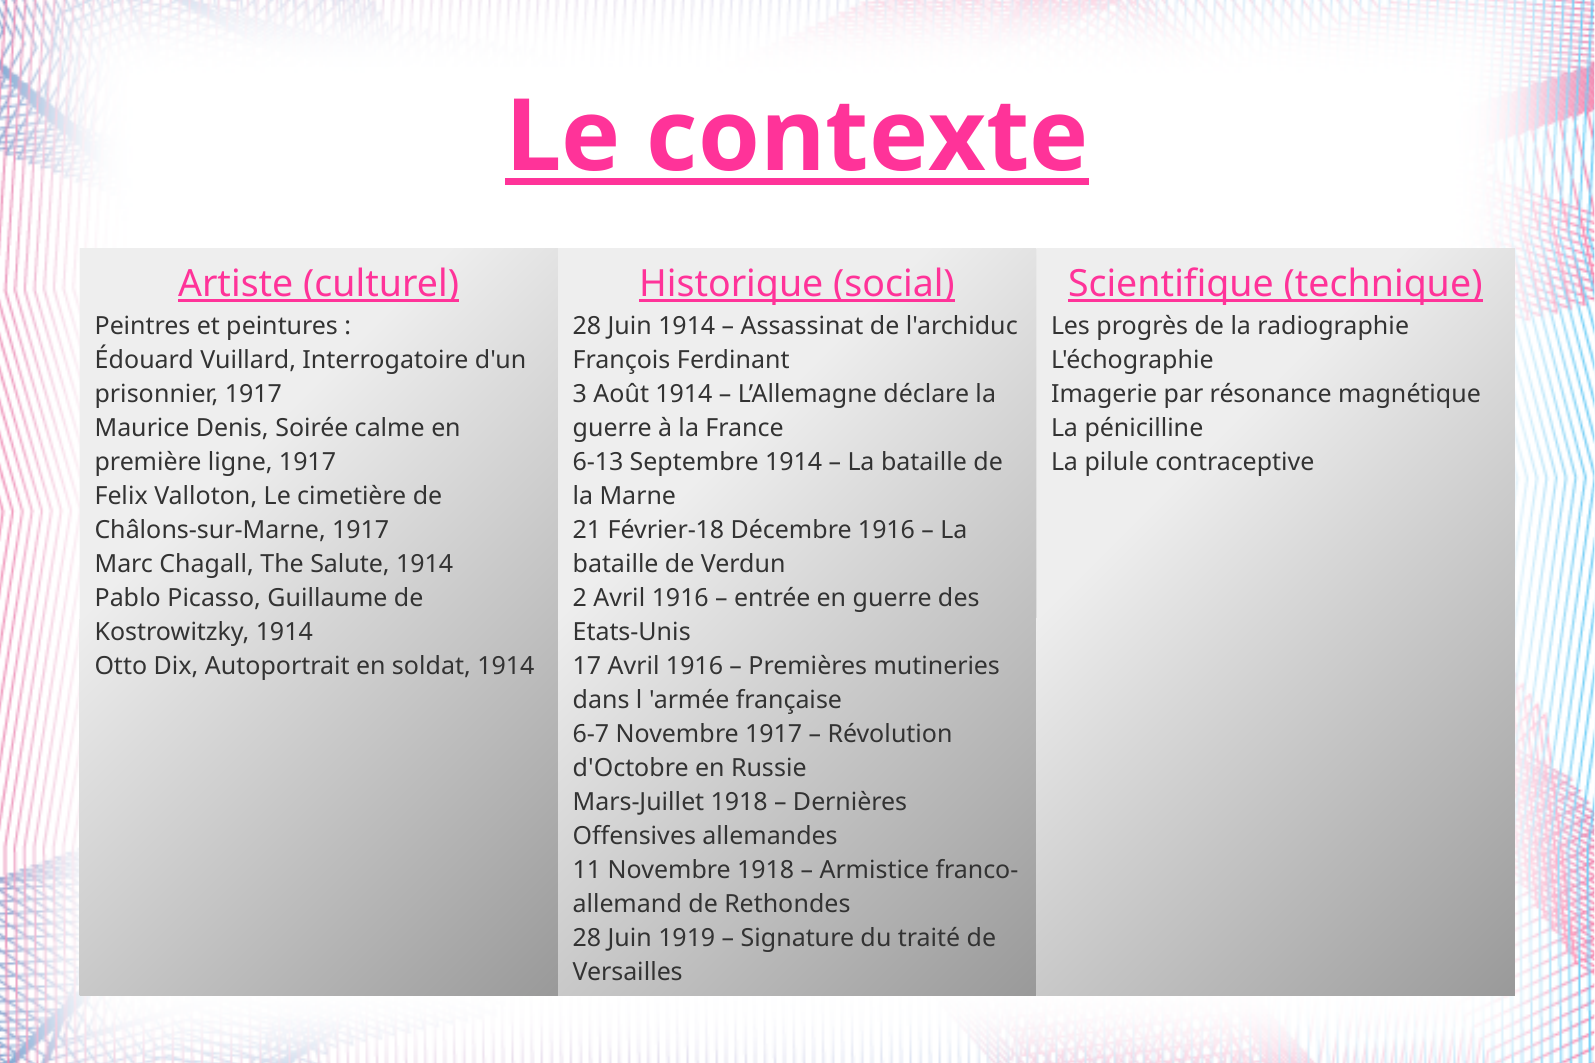

# Le contexte
| Artiste (culturel) Peintres et peintures : Édouard Vuillard, Interrogatoire d'un prisonnier, 1917 Maurice Denis, Soirée calme en première ligne, 1917 Felix Valloton, Le cimetière de Châlons-sur-Marne, 1917 Marc Chagall, The Salute, 1914 Pablo Picasso, Guillaume de Kostrowitzky, 1914 Otto Dix, Autoportrait en soldat, 1914 | Historique (social) 28 Juin 1914 – Assassinat de l'archiduc François Ferdinant 3 Août 1914 – L’Allemagne déclare la guerre à la France 6-13 Septembre 1914 – La bataille de la Marne 21 Février-18 Décembre 1916 – La bataille de Verdun 2 Avril 1916 – entrée en guerre des Etats-Unis 17 Avril 1916 – Premières mutineries dans l 'armée française 6-7 Novembre 1917 – Révolution d'Octobre en Russie Mars-Juillet 1918 – Dernières Offensives allemandes 11 Novembre 1918 – Armistice franco-allemand de Rethondes 28 Juin 1919 – Signature du traité de Versailles | Scientifique (technique) Les progrès de la radiographie L'échographie Imagerie par résonance magnétique La pénicilline La pilule contraceptive |
| --- | --- | --- |